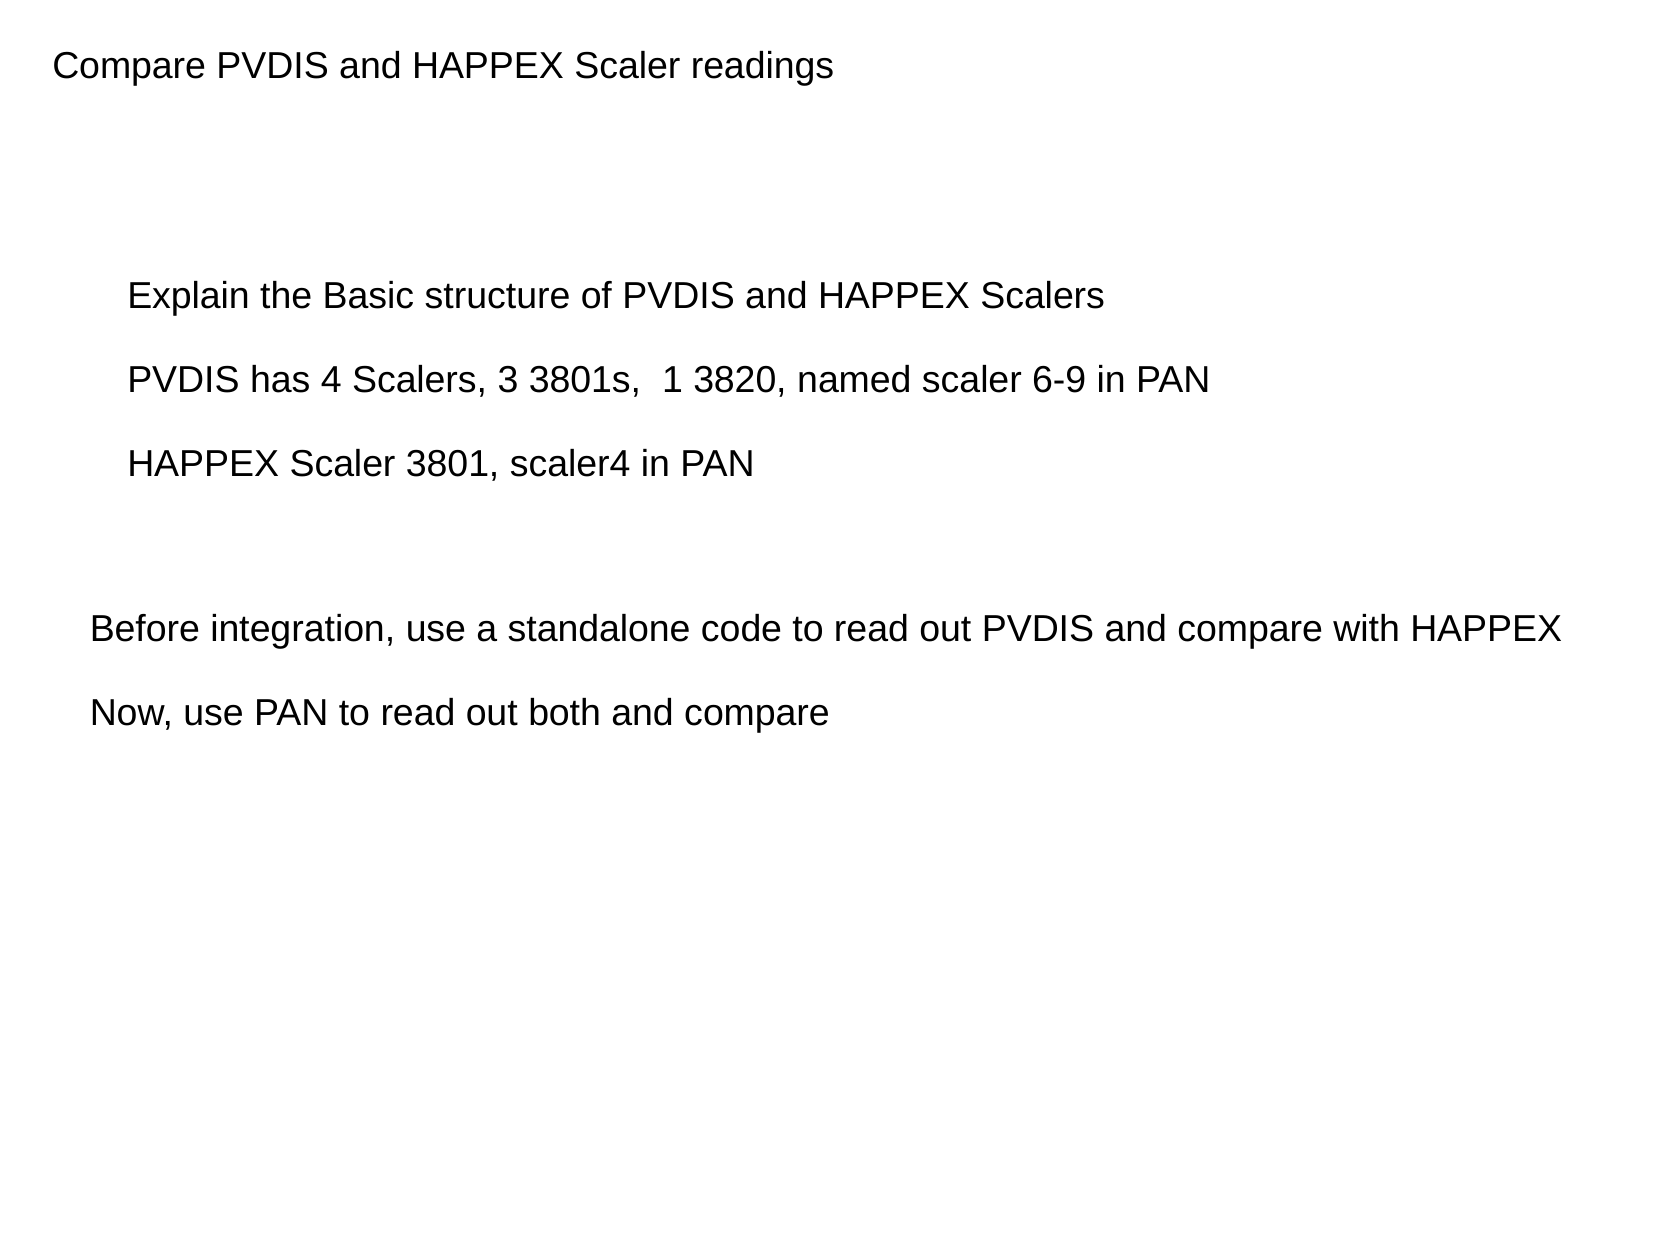

Compare PVDIS and HAPPEX Scaler readings
Explain the Basic structure of PVDIS and HAPPEX Scalers
PVDIS has 4 Scalers, 3 3801s, 1 3820, named scaler 6-9 in PAN
HAPPEX Scaler 3801, scaler4 in PAN
Before integration, use a standalone code to read out PVDIS and compare with HAPPEX
Now, use PAN to read out both and compare